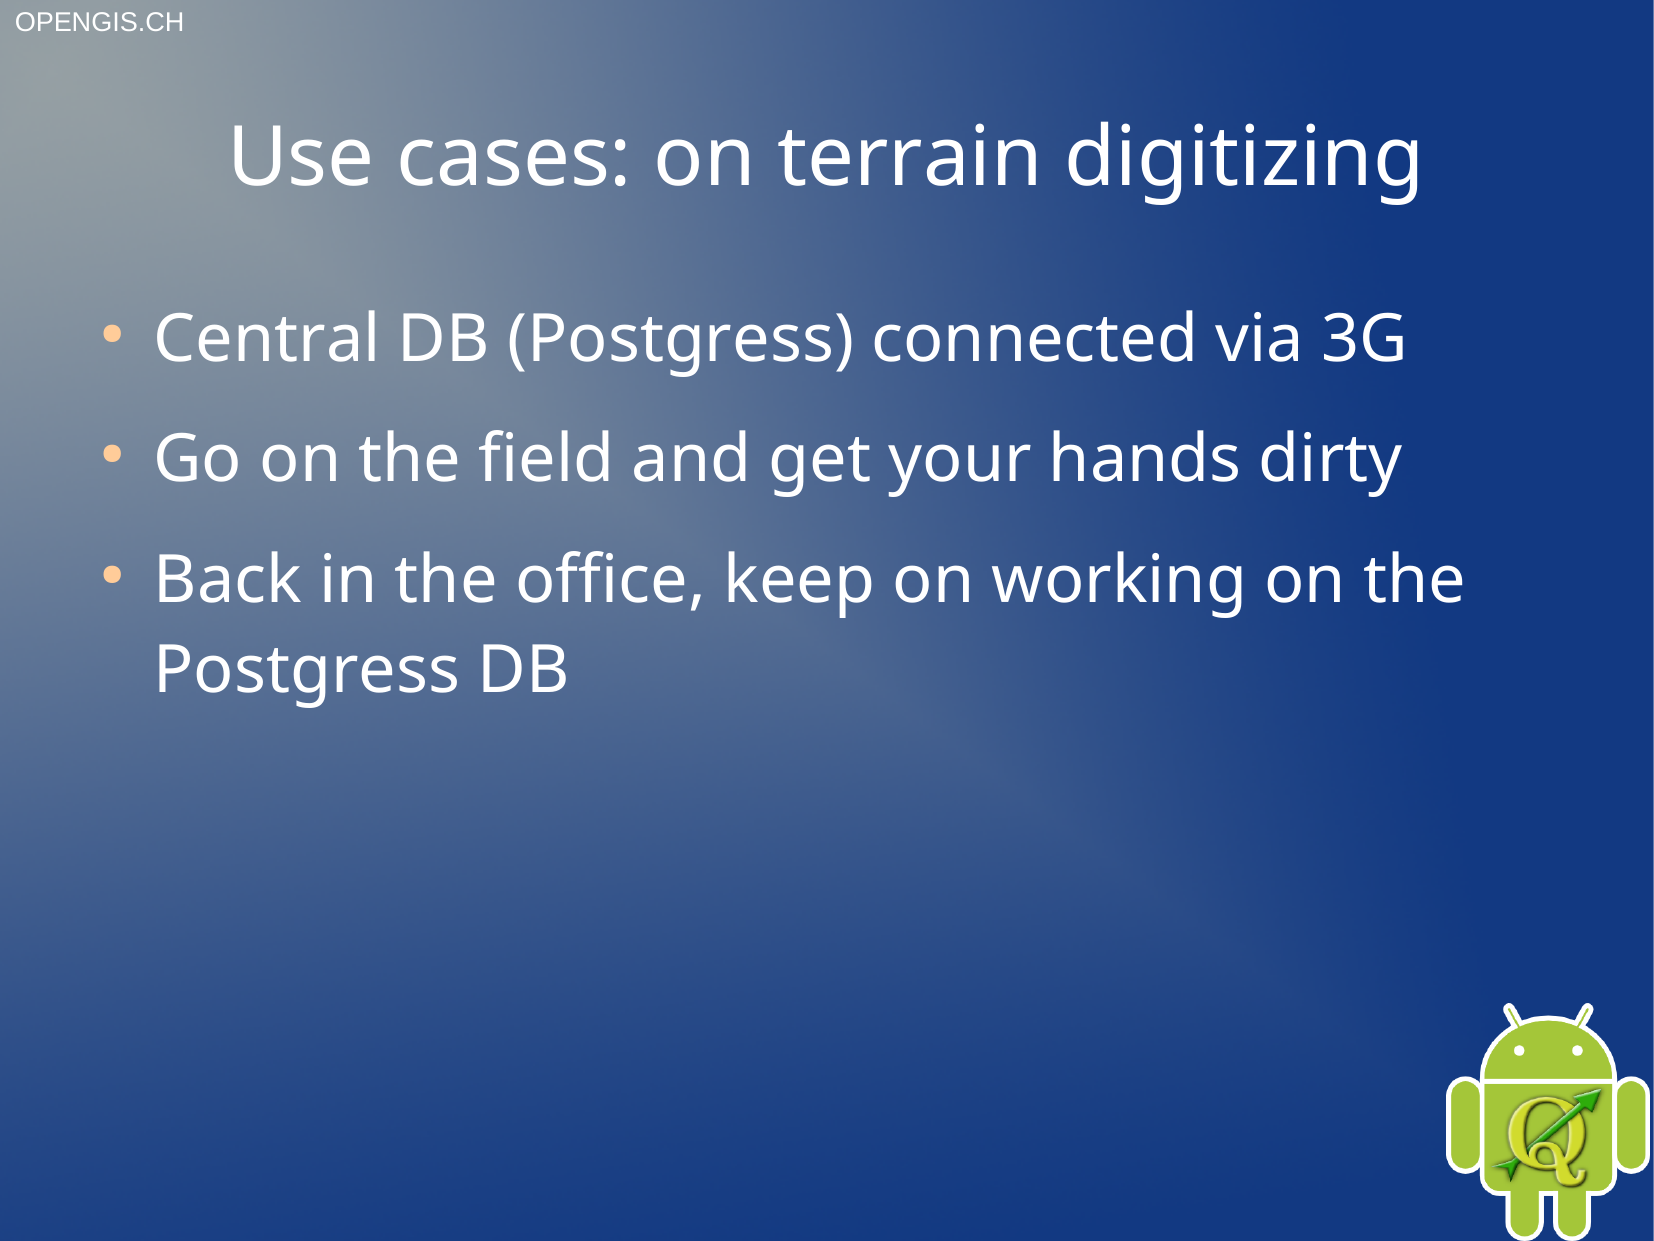

# Use cases: on terrain digitizing
Central DB (Postgress) connected via 3G
Go on the field and get your hands dirty
Back in the office, keep on working on the Postgress DB